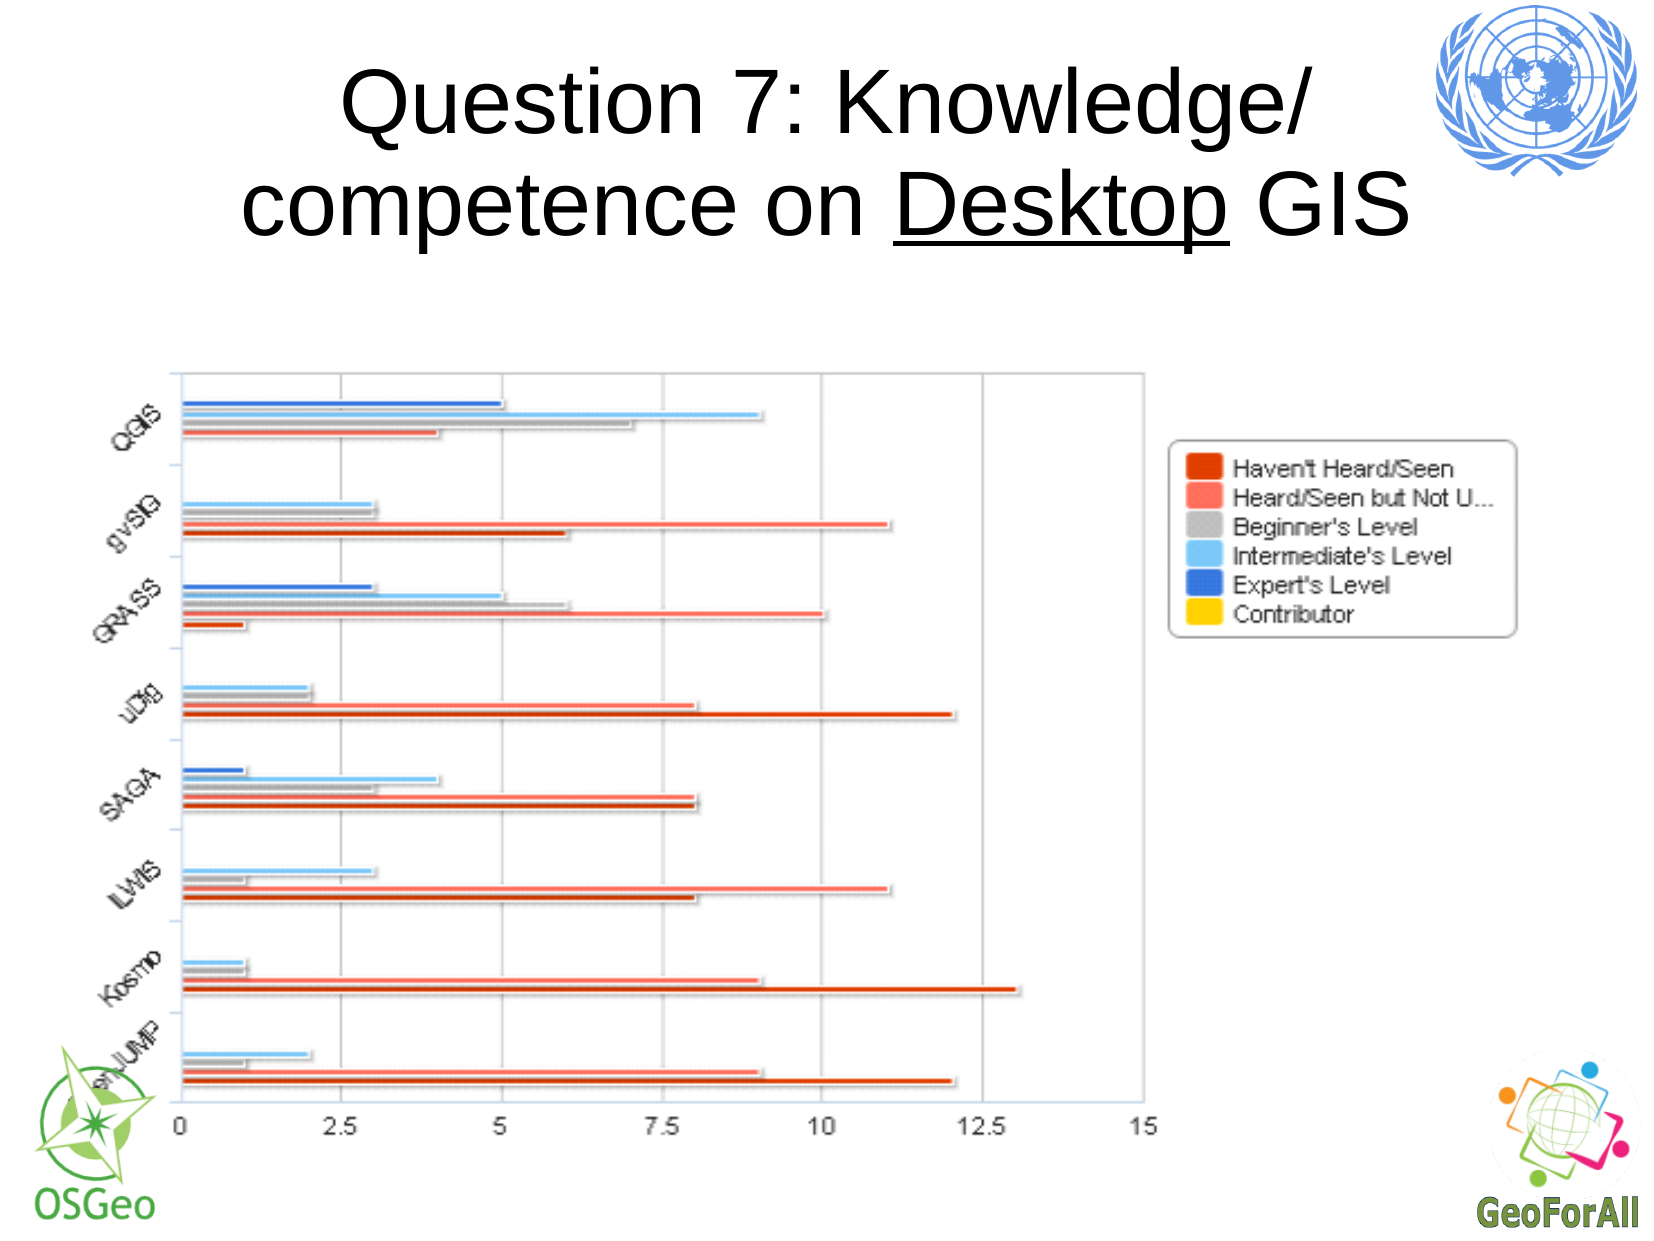

# Question 7: Knowledge/ competence on Desktop GIS